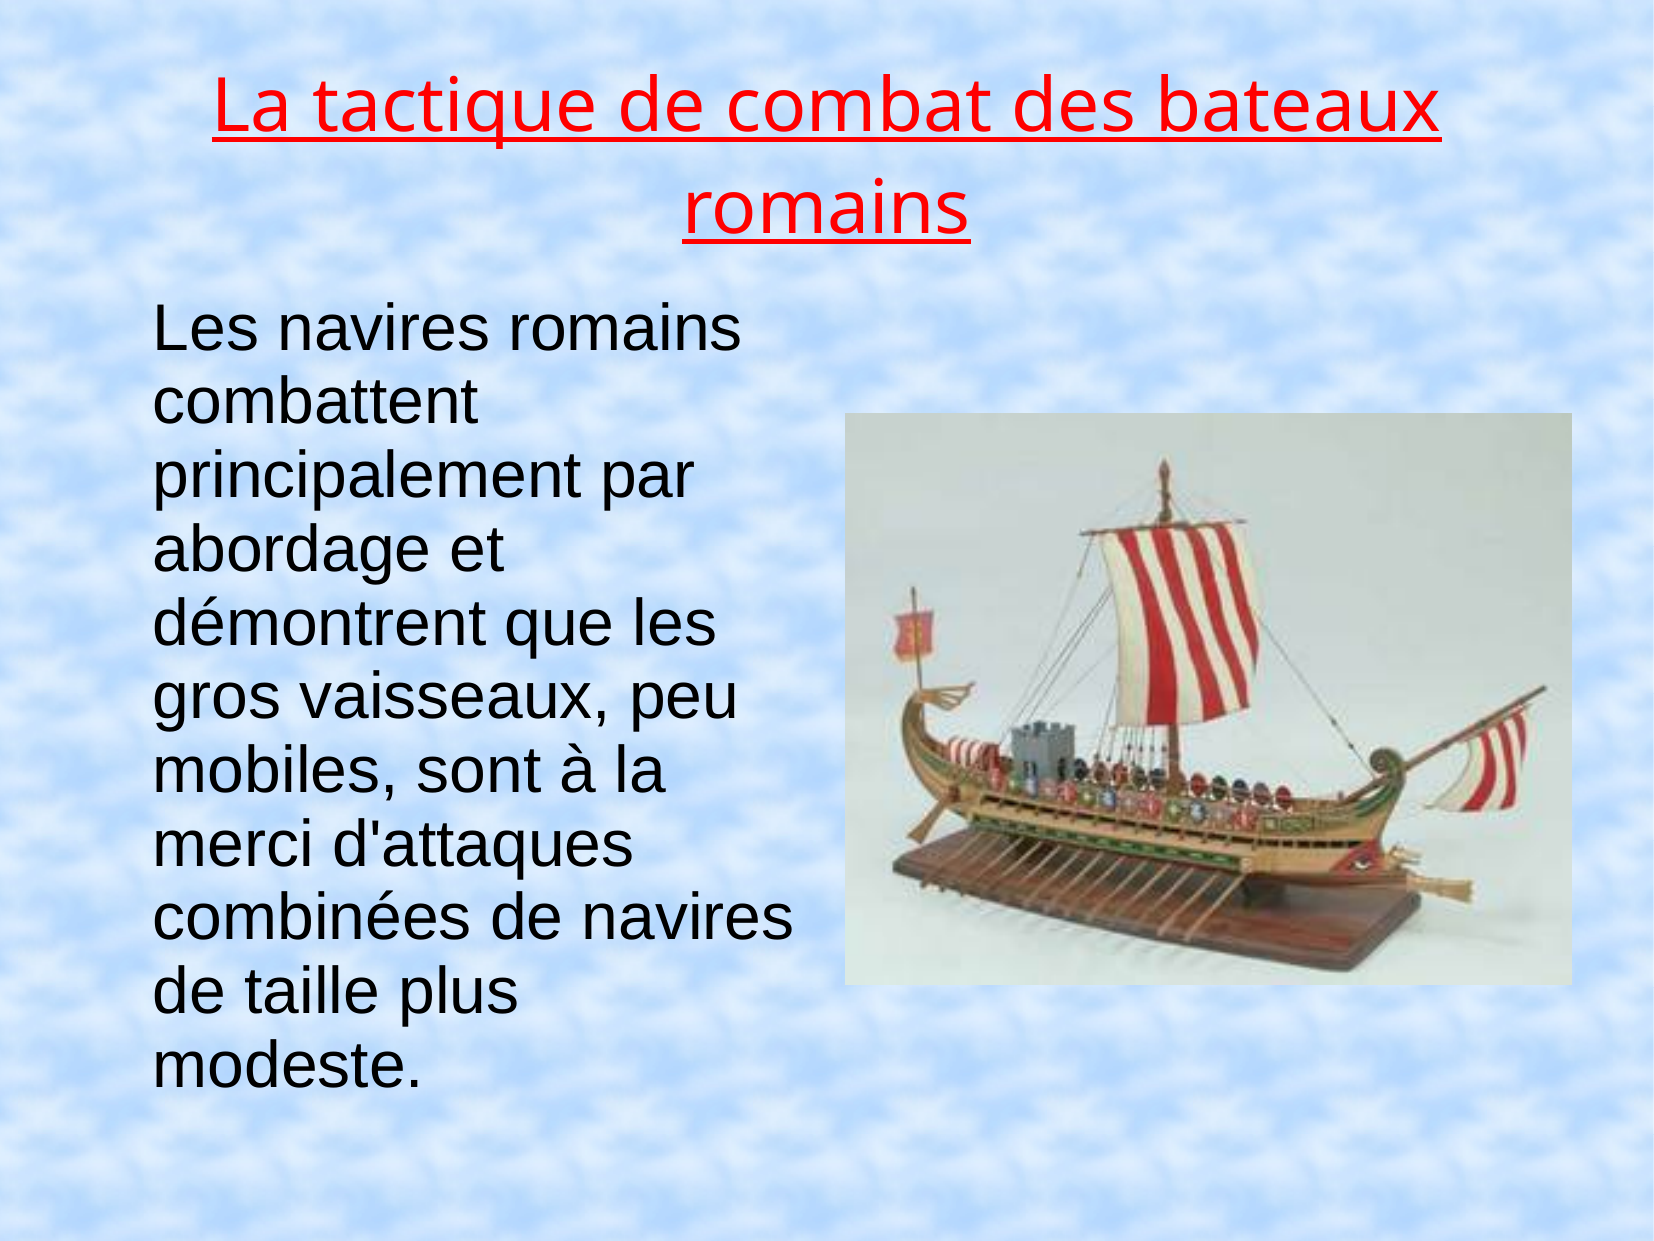

# La tactique de combat des bateaux romains
Les navires romains combattent principalement par abordage et démontrent que les gros vaisseaux, peu mobiles, sont à la merci d'attaques combinées de navires de taille plus modeste.